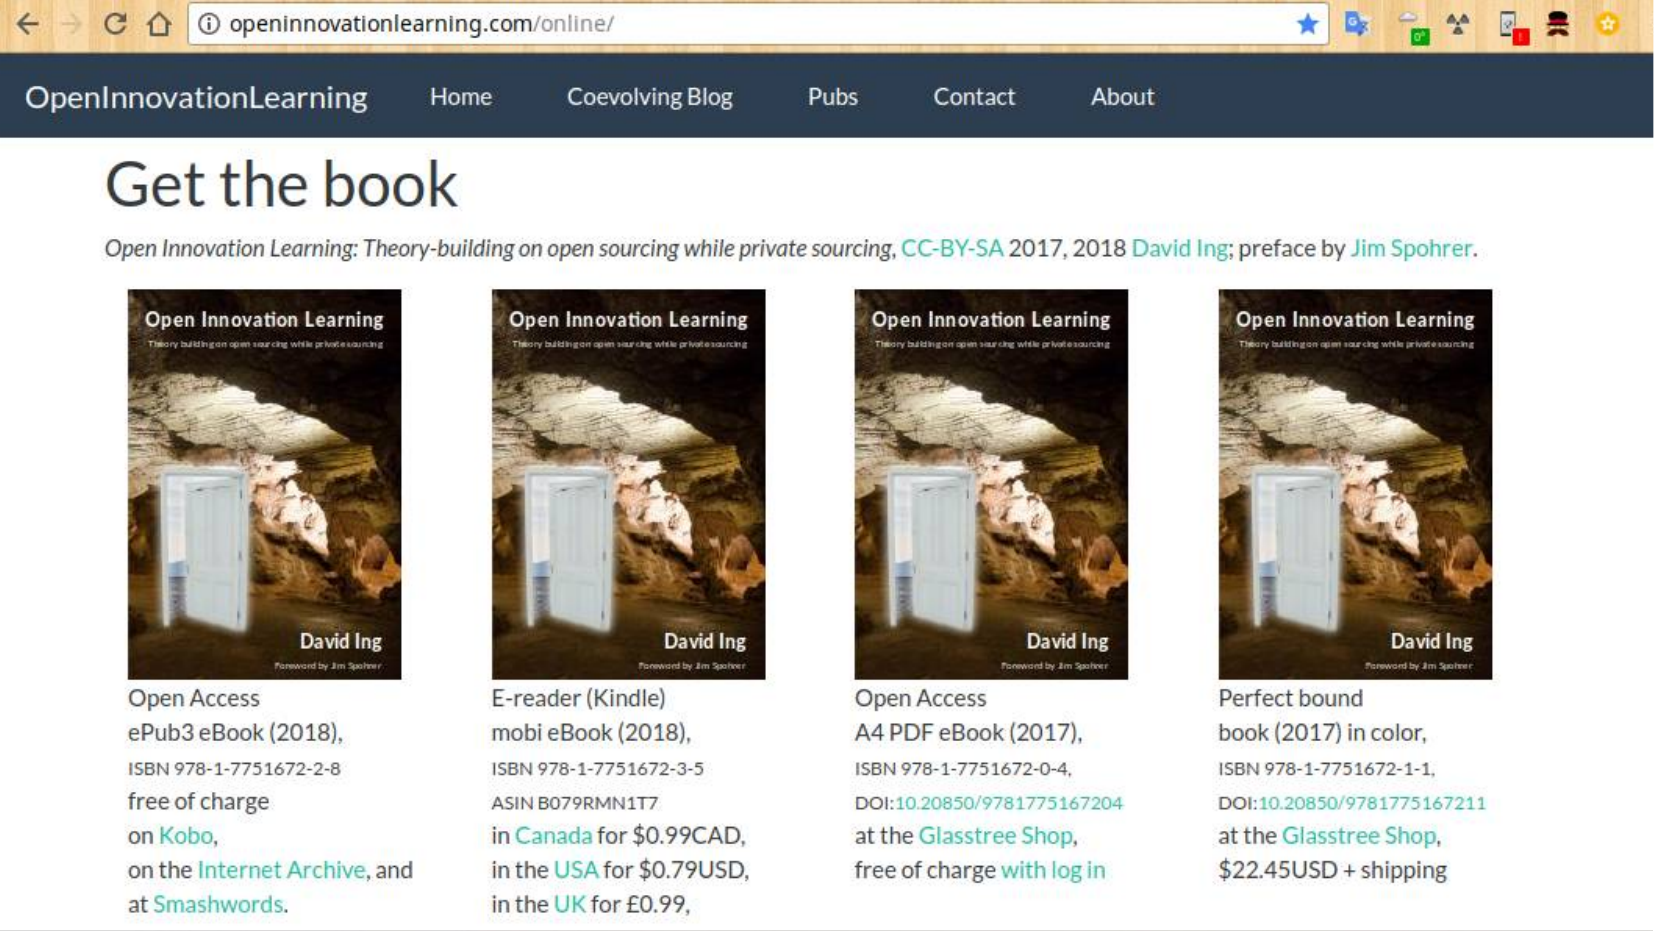

# Open Innovation Learning – book
Evolving Pattern Language towards an Affordance Language
May 2018
52